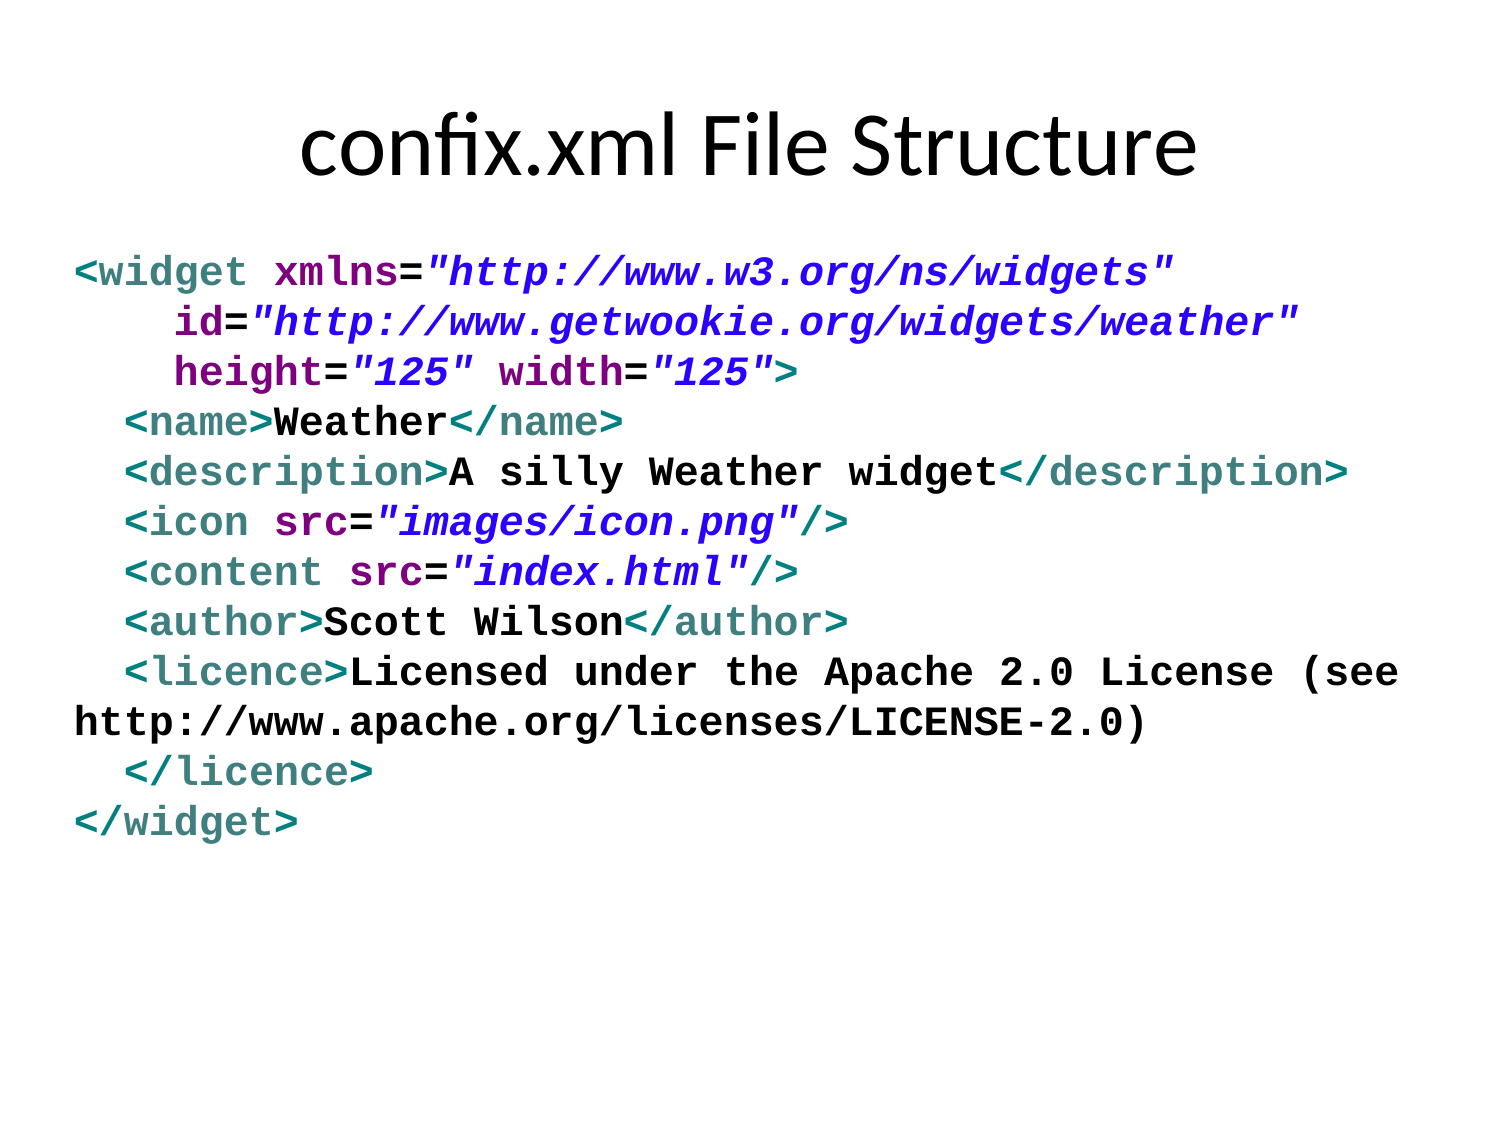

# confix.xml File Structure
<widget xmlns="http://www.w3.org/ns/widgets"
 id="http://www.getwookie.org/widgets/weather"
 height="125" width="125">
 <name>Weather</name>
 <description>A silly Weather widget</description>
 <icon src="images/icon.png"/>
 <content src="index.html"/>
 <author>Scott Wilson</author>
 <licence>Licensed under the Apache 2.0 License (see http://www.apache.org/licenses/LICENSE-2.0)
 </licence>
</widget>